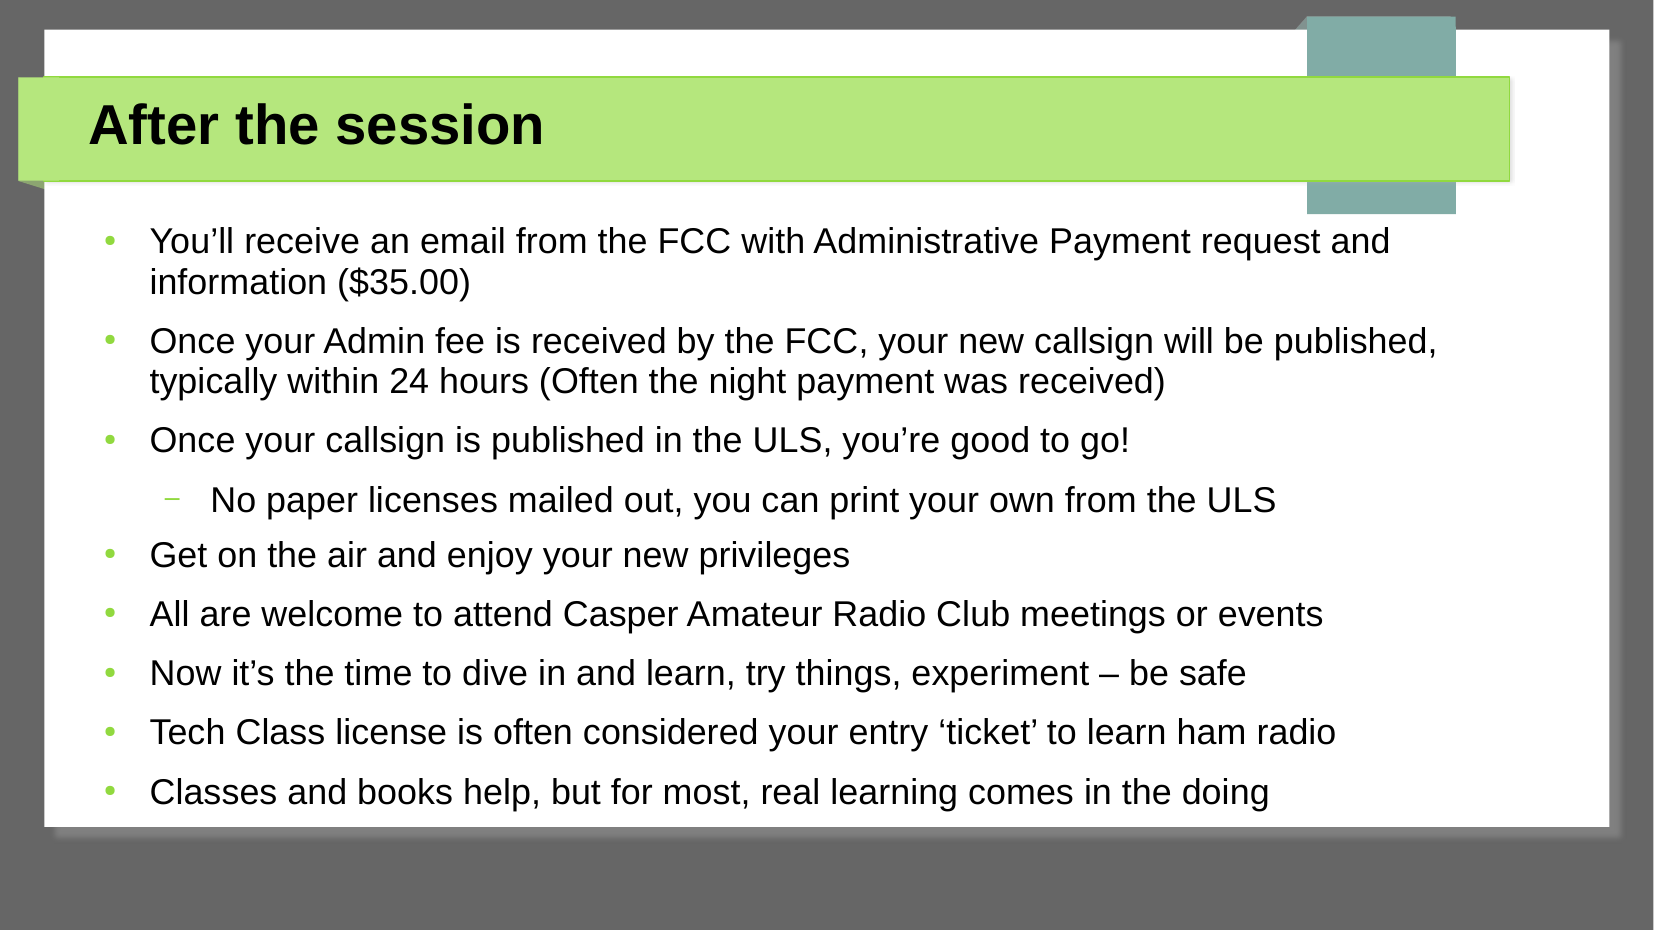

# After the session
You’ll receive an email from the FCC with Administrative Payment request and information ($35.00)
Once your Admin fee is received by the FCC, your new callsign will be published, typically within 24 hours (Often the night payment was received)
Once your callsign is published in the ULS, you’re good to go!
No paper licenses mailed out, you can print your own from the ULS
Get on the air and enjoy your new privileges
All are welcome to attend Casper Amateur Radio Club meetings or events
Now it’s the time to dive in and learn, try things, experiment – be safe
Tech Class license is often considered your entry ‘ticket’ to learn ham radio
Classes and books help, but for most, real learning comes in the doing